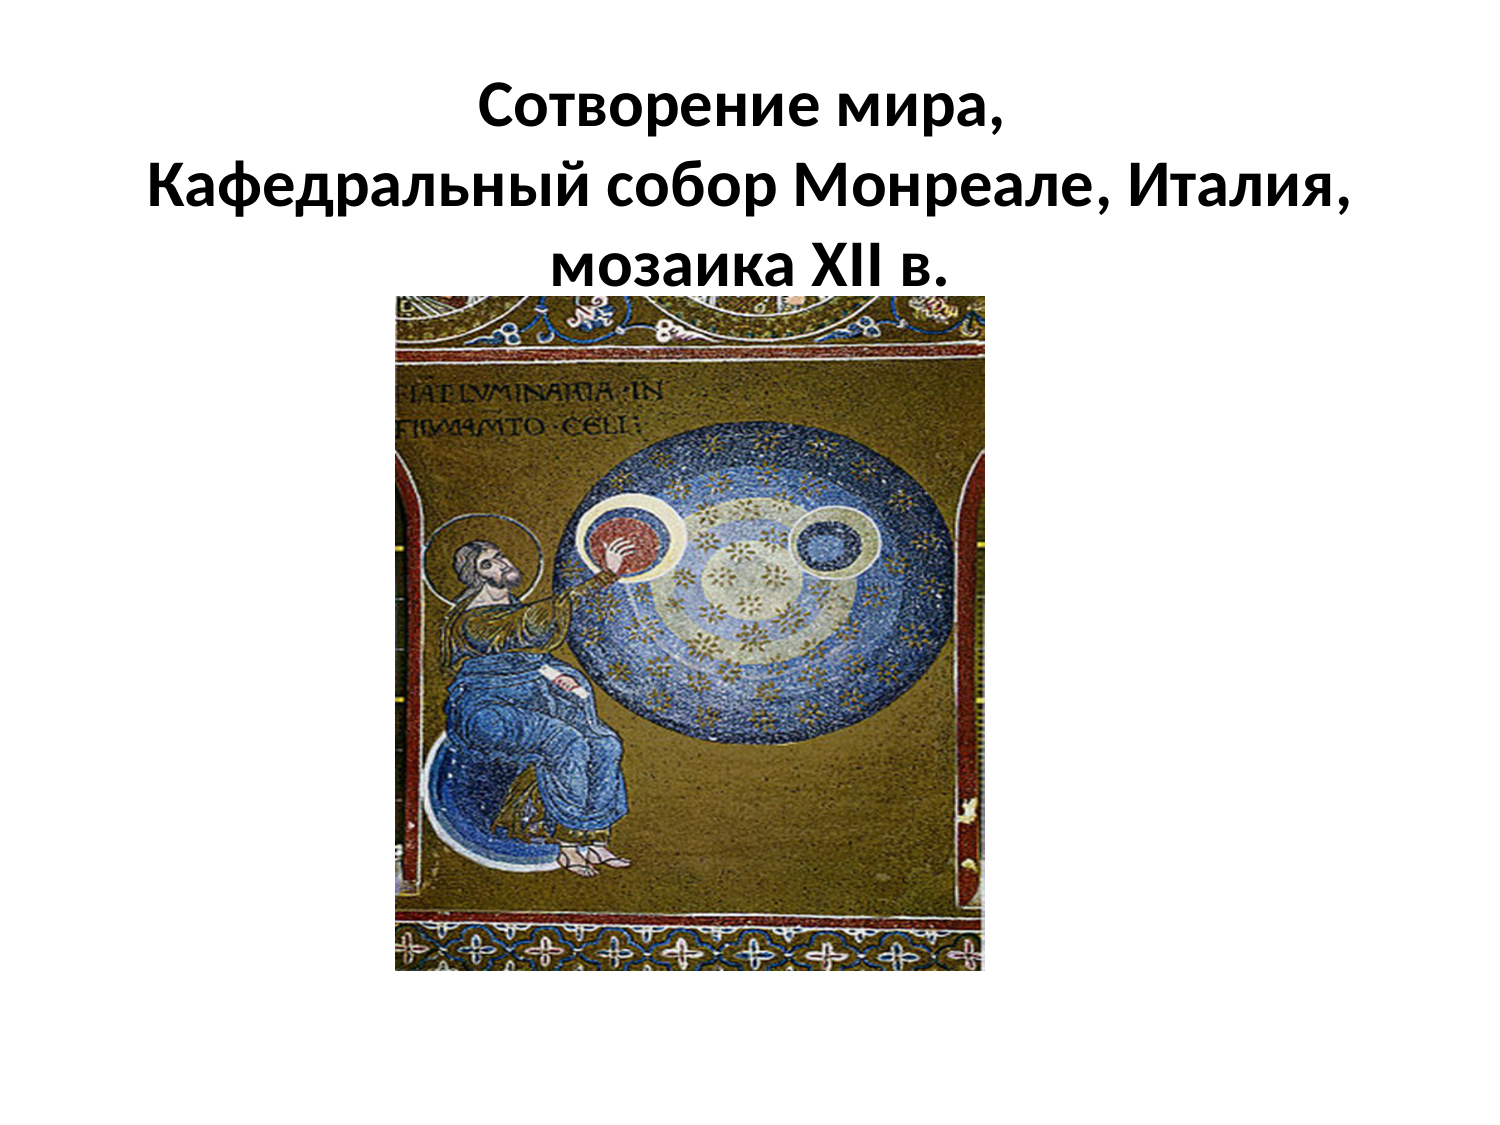

# Сотворение мира, Кафедральный собор Монреале, Италия, мозаика XII в.